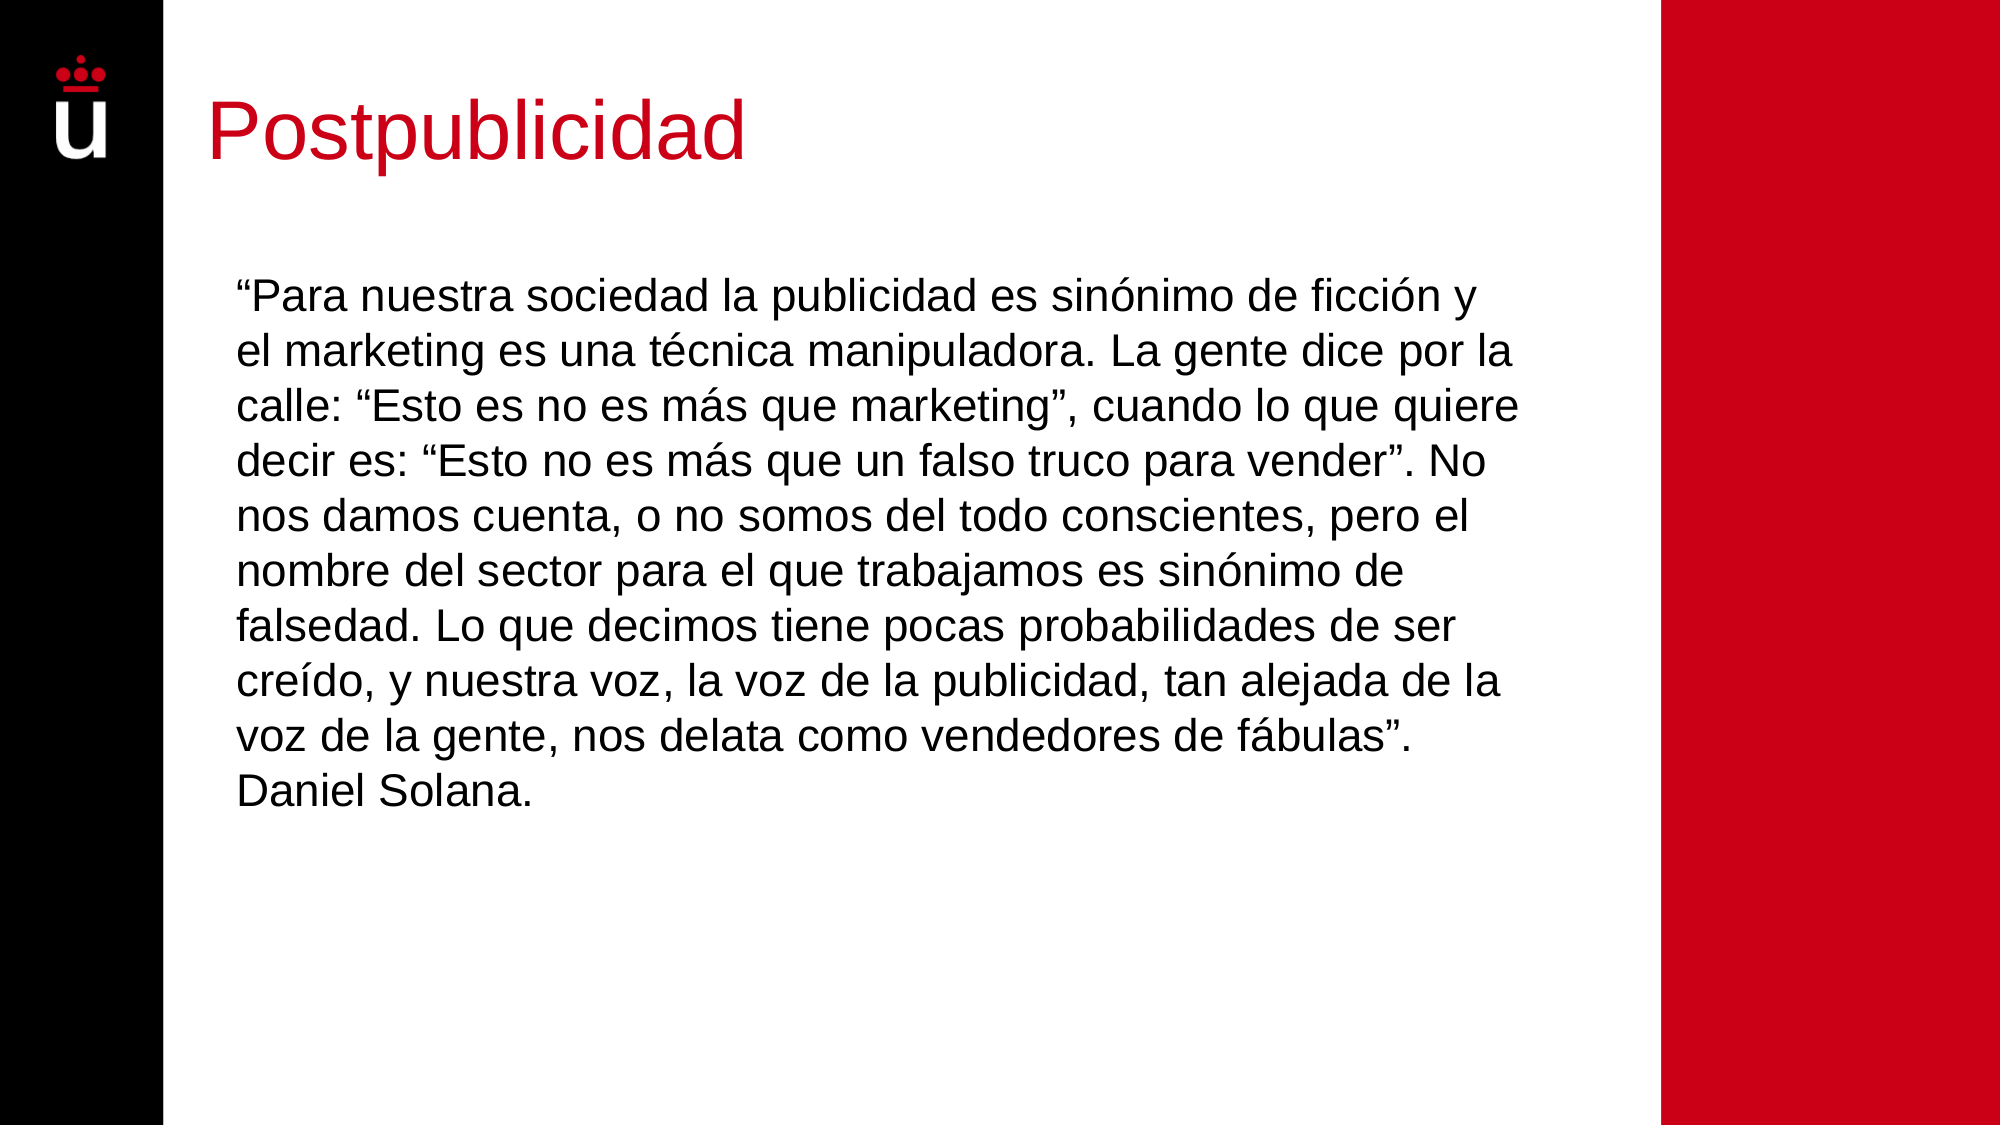

Postpublicidad
# “Para nuestra sociedad la publicidad es sinónimo de ficción y el marketing es una técnica manipuladora. La gente dice por la calle: “Esto es no es más que marketing”, cuando lo que quiere decir es: “Esto no es más que un falso truco para vender”. No nos damos cuenta, o no somos del todo conscientes, pero el nombre del sector para el que trabajamos es sinónimo de falsedad. Lo que decimos tiene pocas probabilidades de ser creído, y nuestra voz, la voz de la publicidad, tan alejada de la voz de la gente, nos delata como vendedores de fábulas”. Daniel Solana.